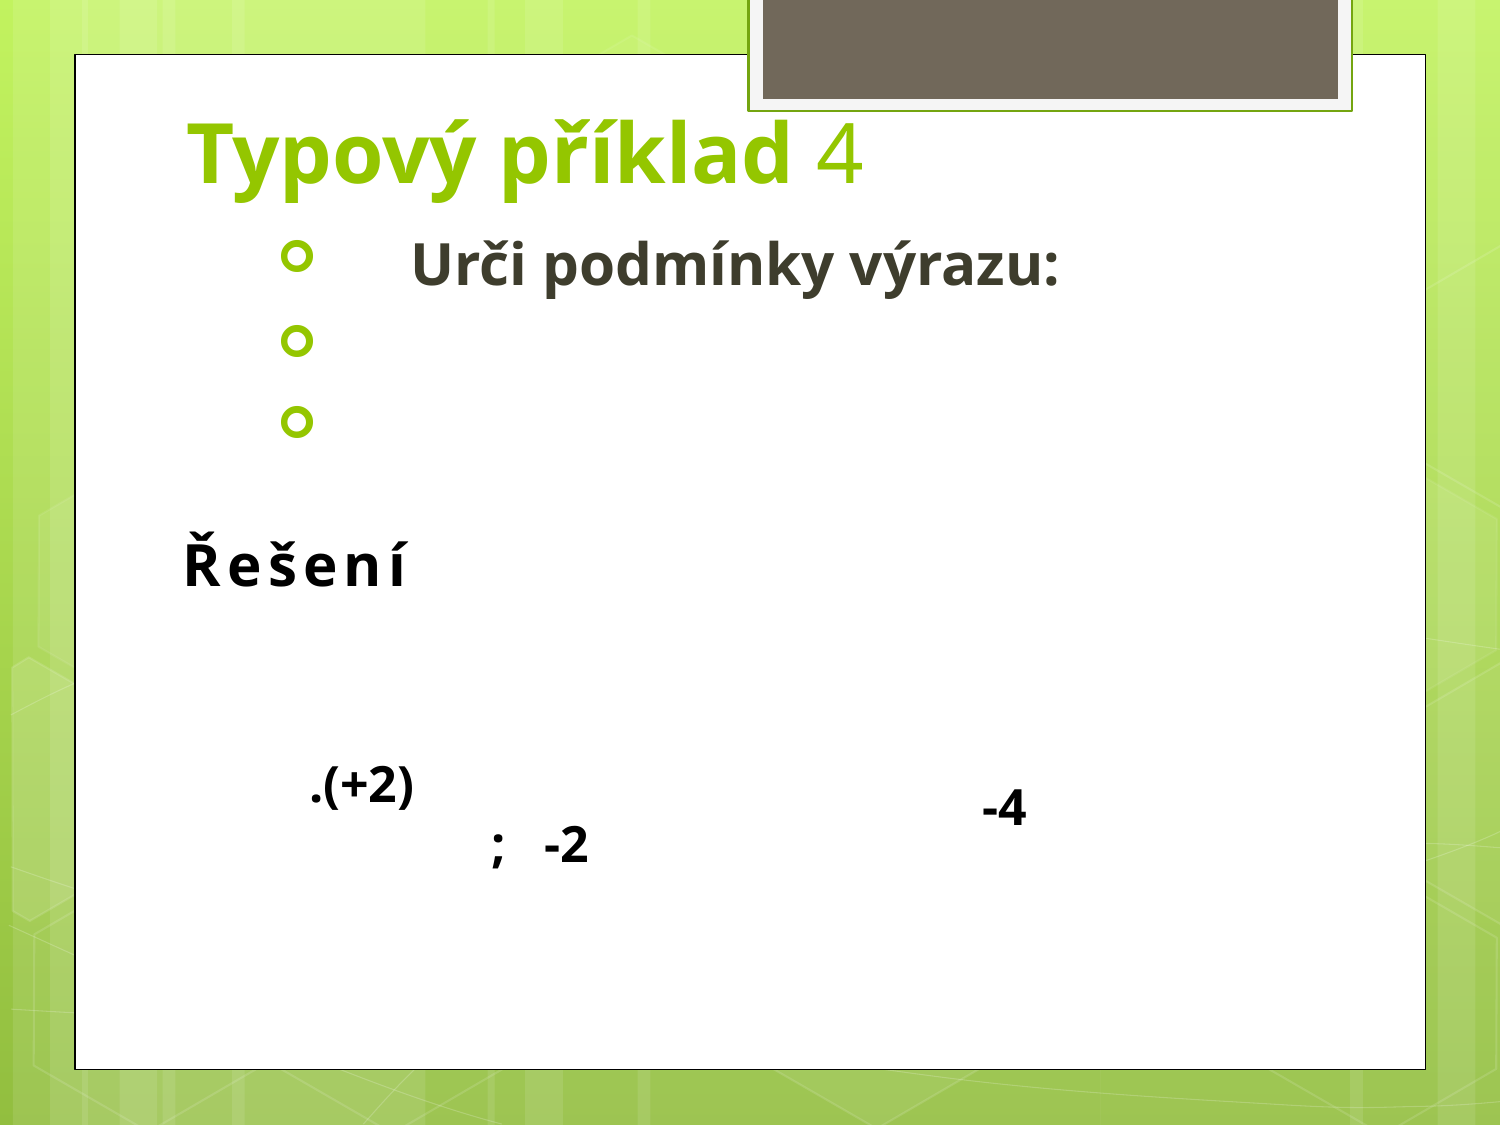

# Typový příklad 4
Urči podmínky výrazu:
Řešení
.(+2)
 ; -2
 -4